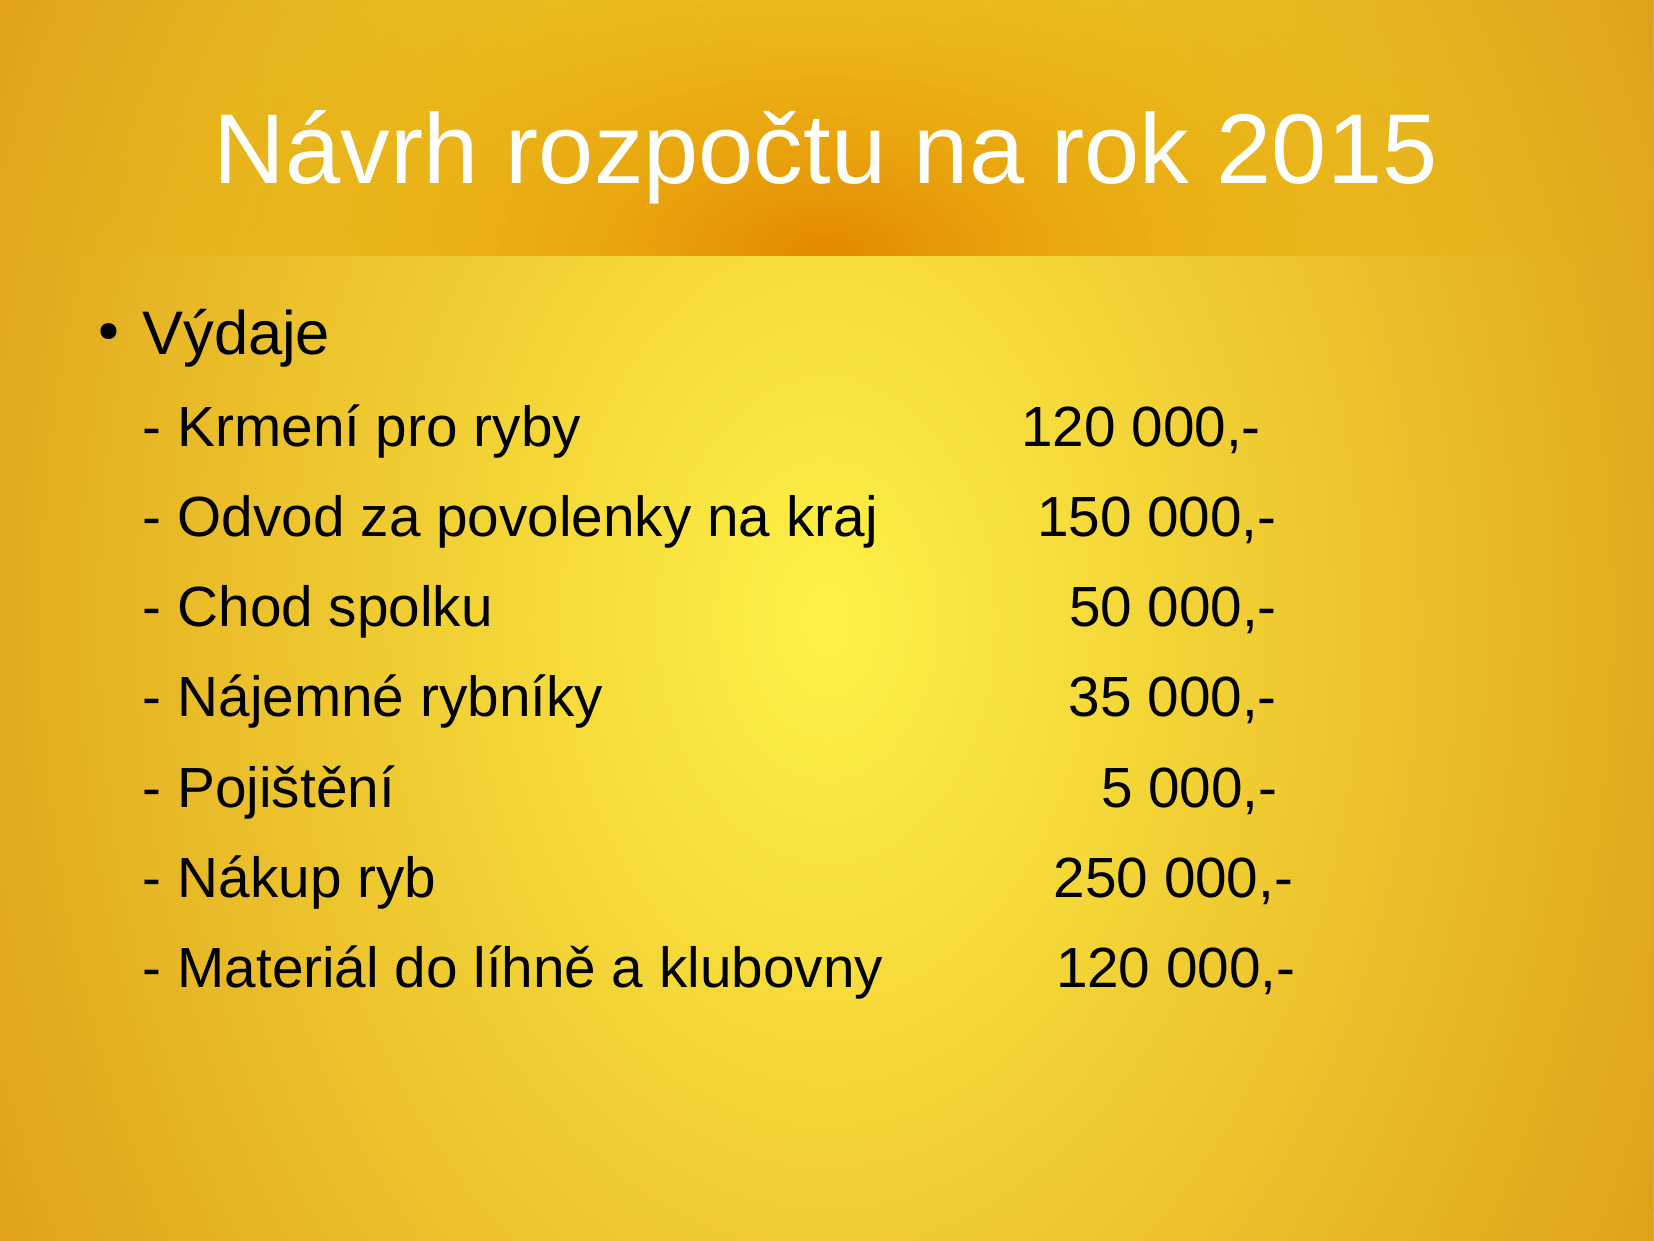

# Návrh rozpočtu na rok 2015
Výdaje
- Krmení pro ryby	 	120 000,-
- Odvod za povolenky na kraj		 150 000,-
- Chod spolku 							 	 50 000,-
- Nájemné rybníky						 35 000,-
- Pojištění									 5 000,-
- Nákup ryb	 250 000,-
- Materiál do líhně a klubovny 120 000,-